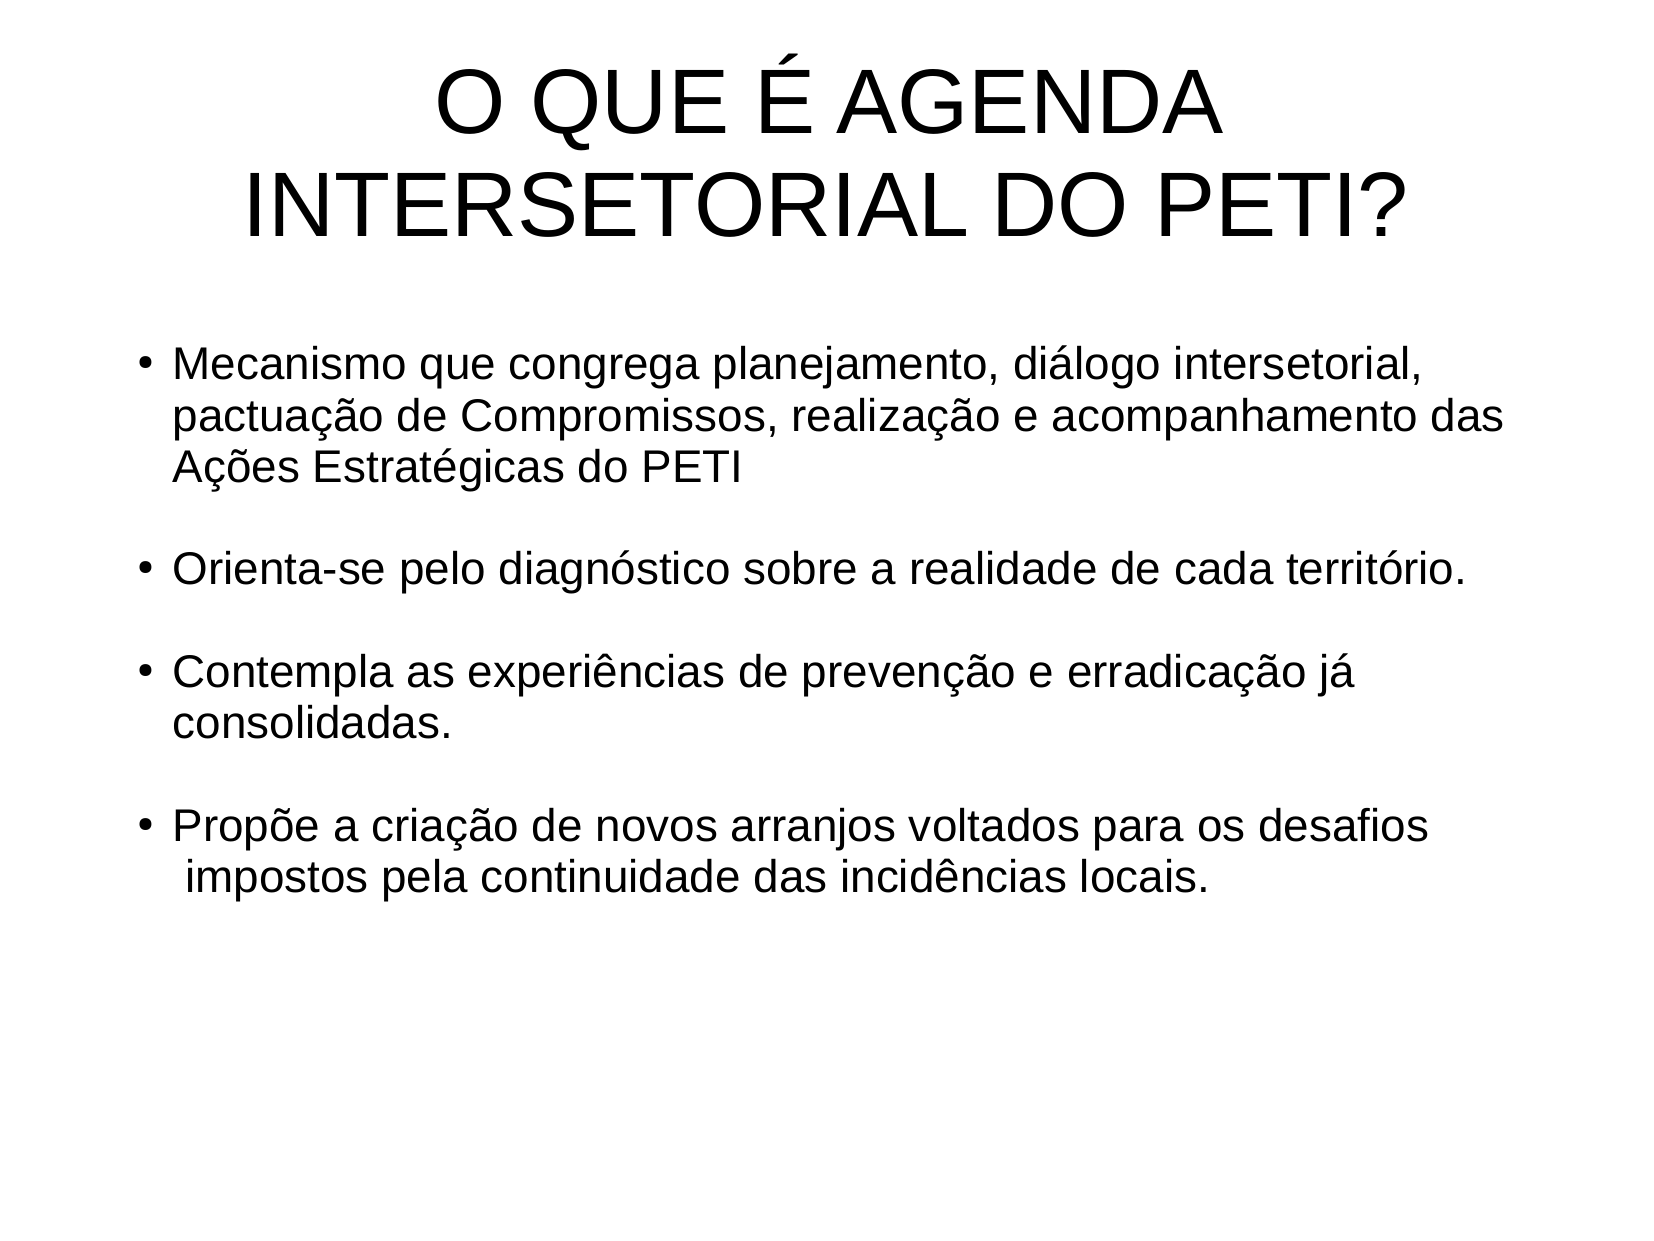

# O QUE É AGENDA INTERSETORIAL DO PETI?
Mecanismo que congrega planejamento, diálogo intersetorial,
pactuação de Compromissos, realização e acompanhamento das
Ações Estratégicas do PETI
Orienta-se pelo diagnóstico sobre a realidade de cada território.
Contempla as experiências de prevenção e erradicação já
consolidadas.
Propõe a criação de novos arranjos voltados para os desafios
 impostos pela continuidade das incidências locais.